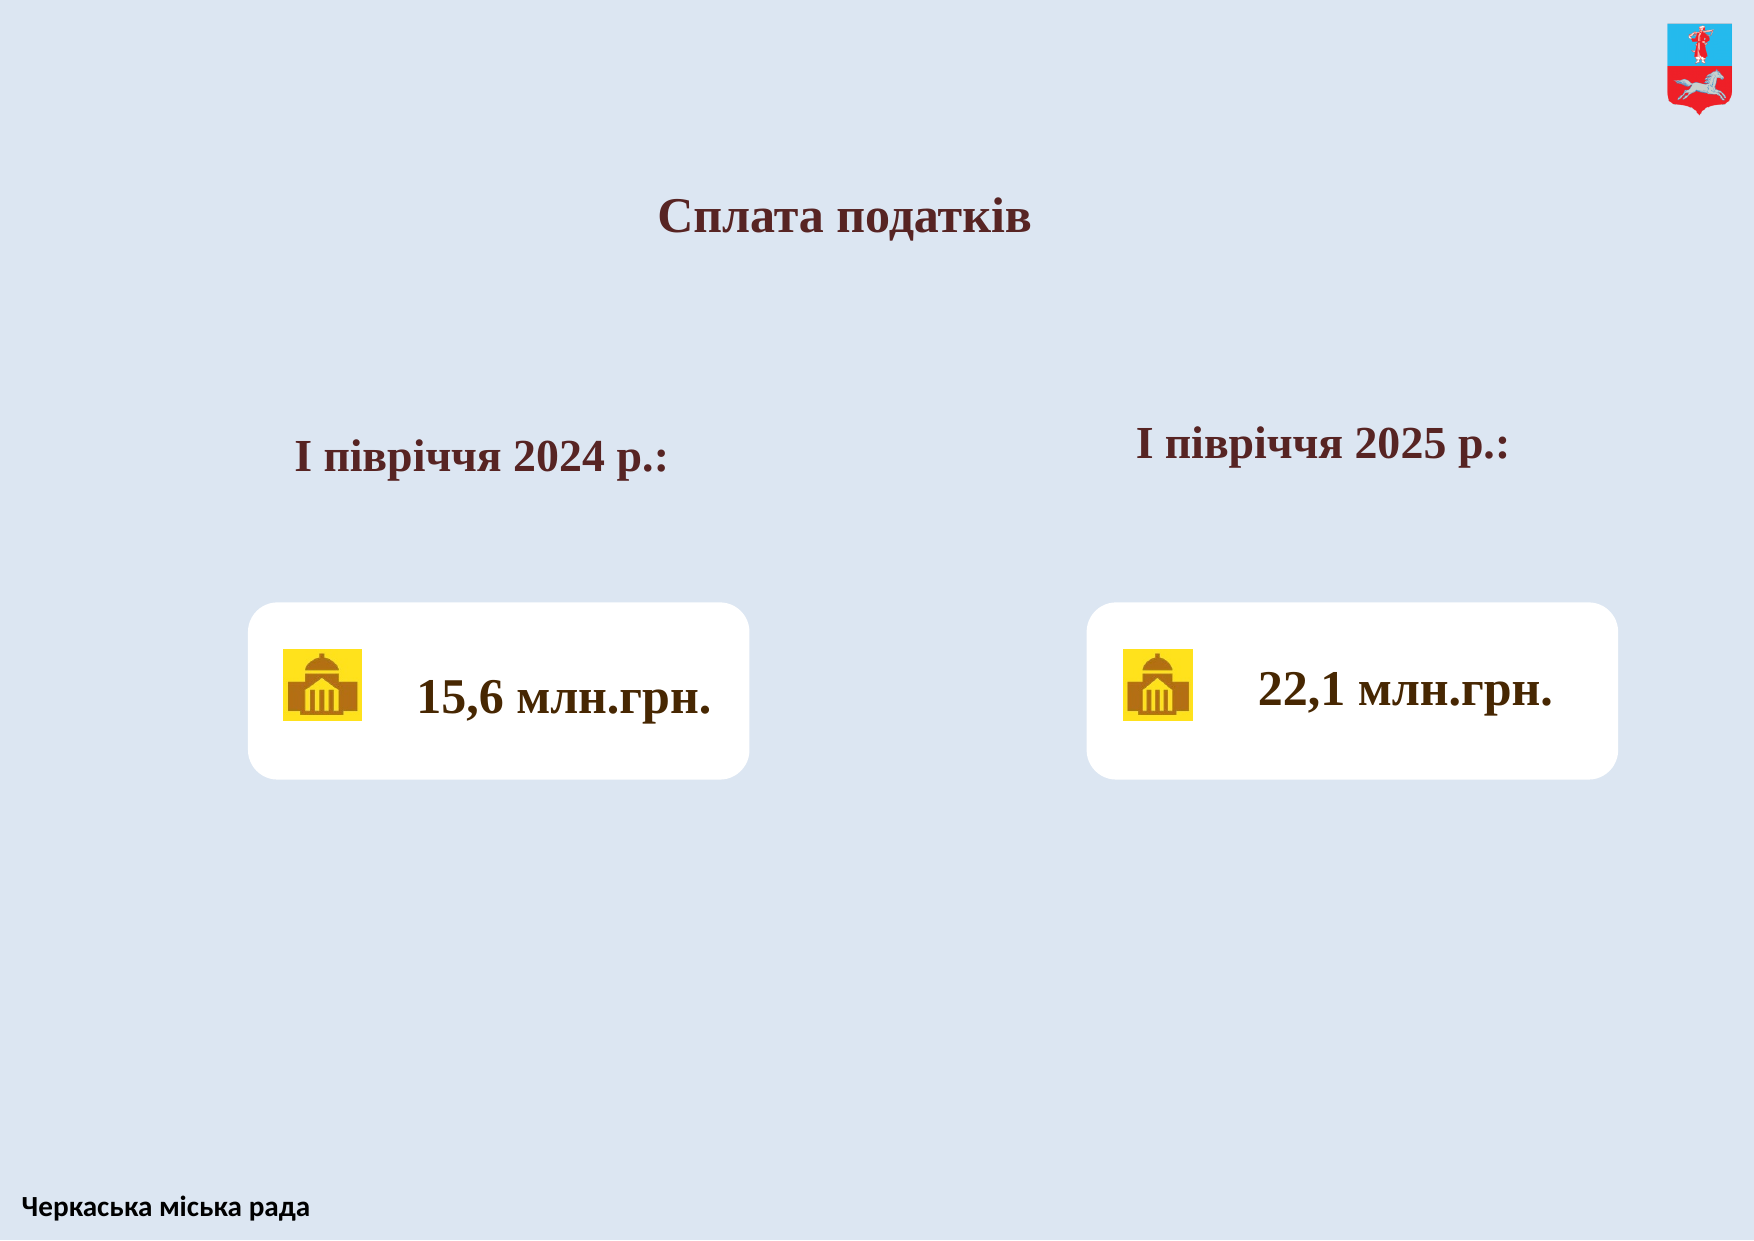

Сплата податків
 I півріччя 2025 р.:
 I півріччя 2024 р.:
 22,1 млн.грн.
15,6 млн.грн.
Черкаська міська рада